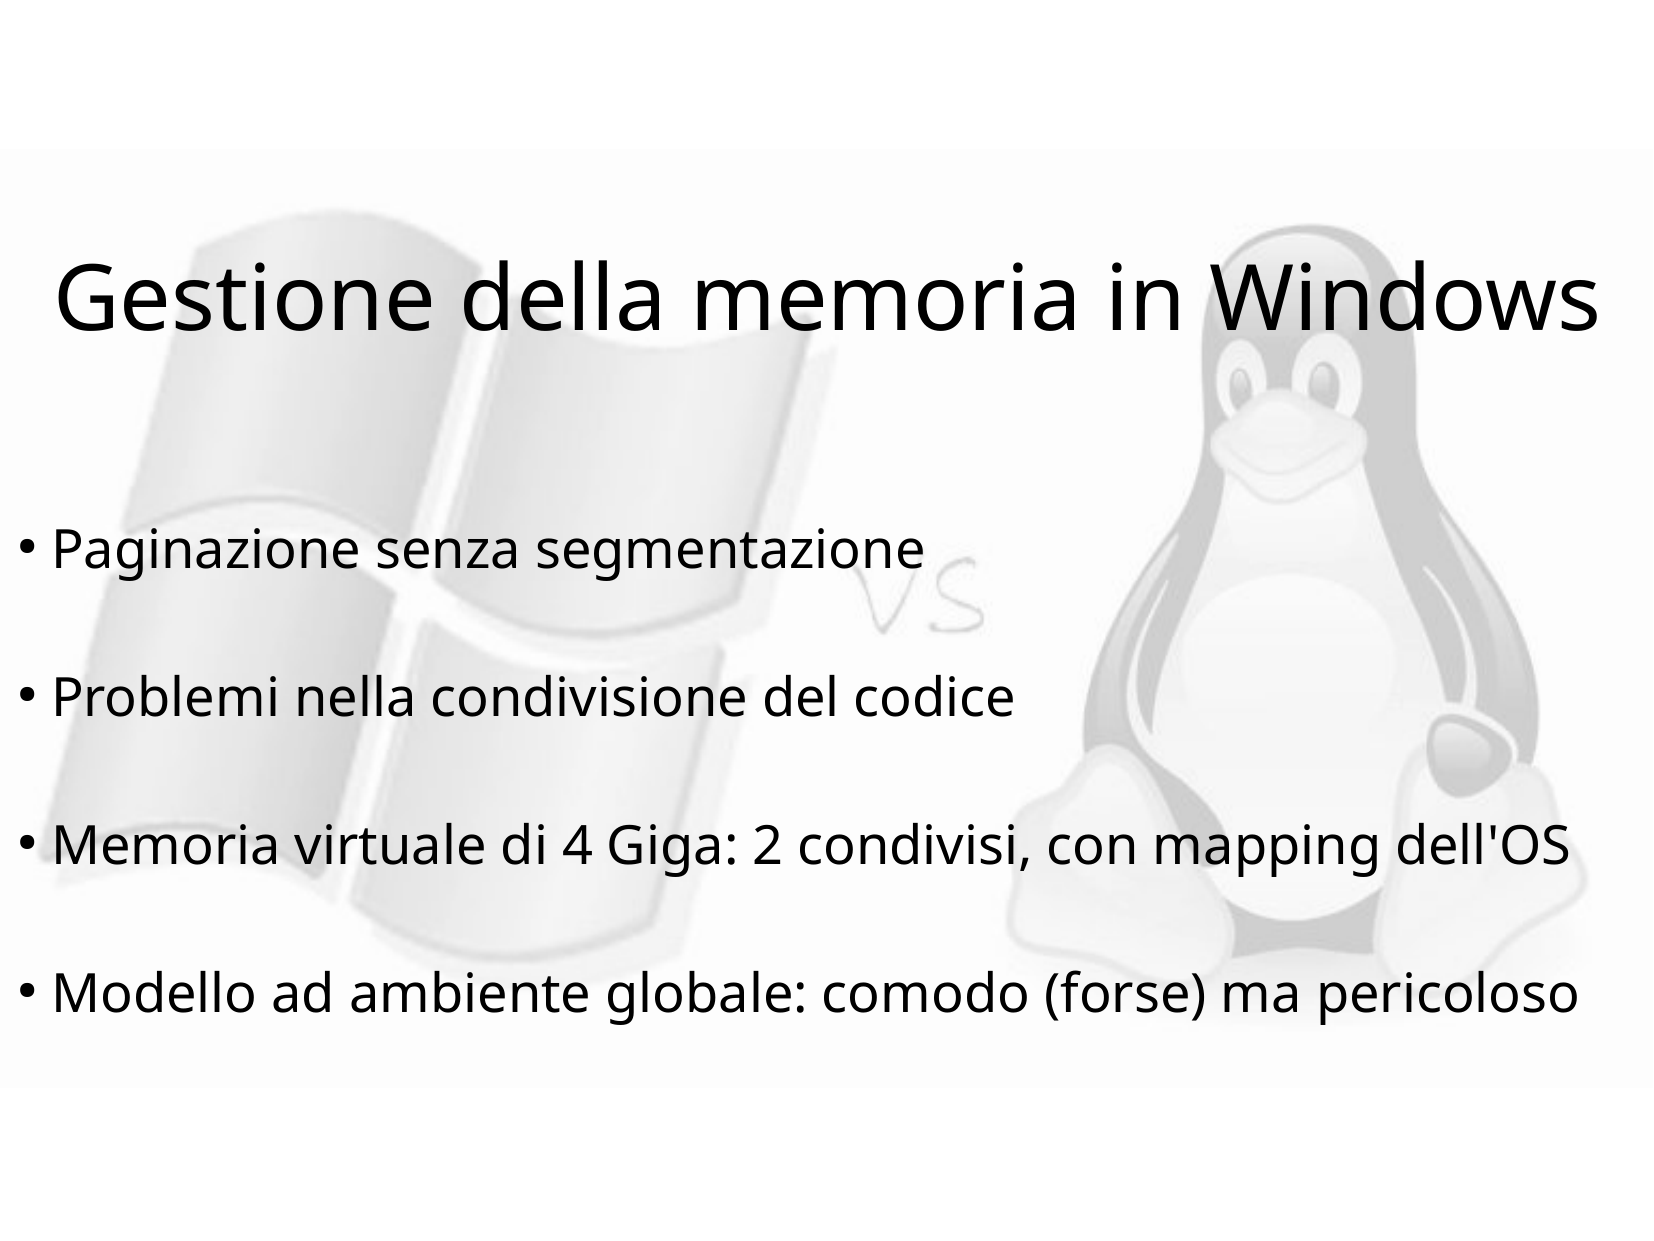

Gestione della memoria in Windows
 Paginazione senza segmentazione
 Problemi nella condivisione del codice
 Memoria virtuale di 4 Giga: 2 condivisi, con mapping dell'OS
 Modello ad ambiente globale: comodo (forse) ma pericoloso